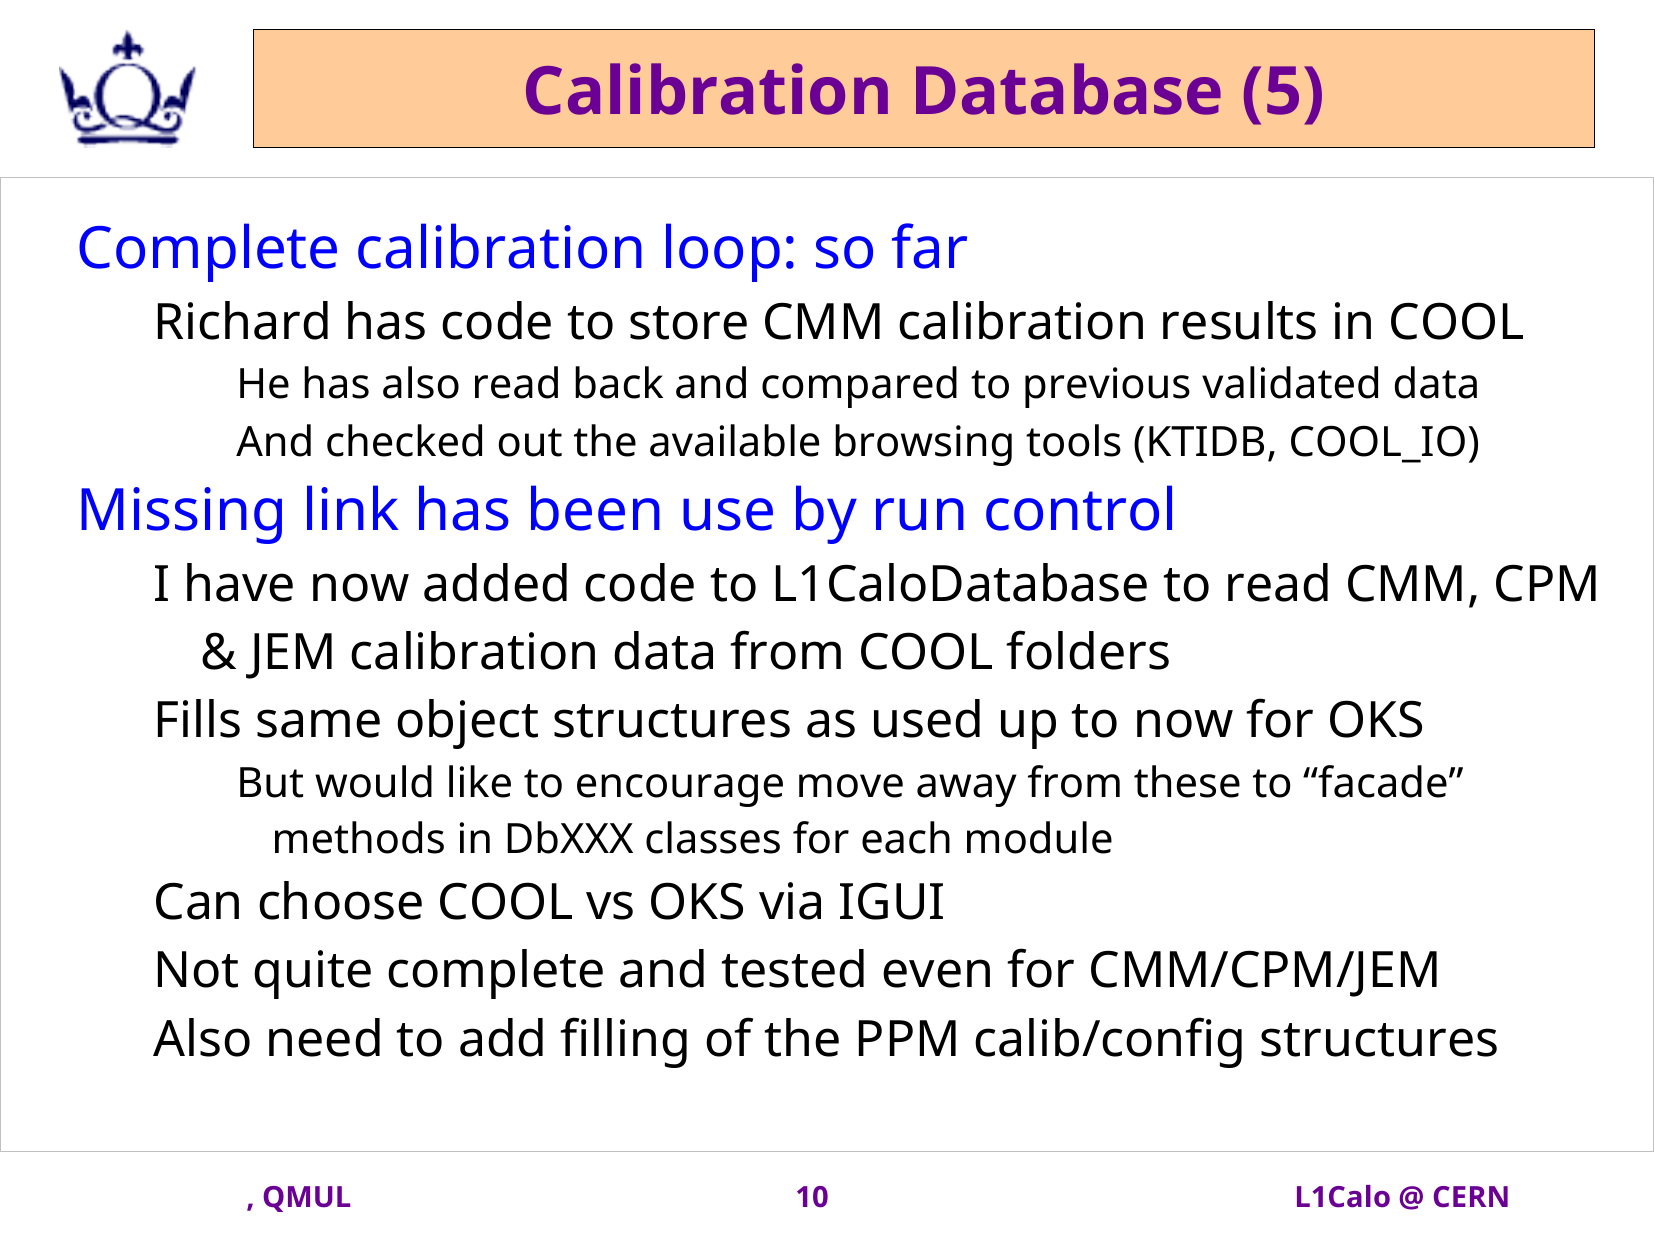

# Calibration Database (5)
Complete calibration loop: so far
Richard has code to store CMM calibration results in COOL
He has also read back and compared to previous validated data
And checked out the available browsing tools (KTIDB, COOL_IO)
Missing link has been use by run control
I have now added code to L1CaloDatabase to read CMM, CPM & JEM calibration data from COOL folders
Fills same object structures as used up to now for OKS
But would like to encourage move away from these to “facade” methods in DbXXX classes for each module
Can choose COOL vs OKS via IGUI
Not quite complete and tested even for CMM/CPM/JEM
Also need to add filling of the PPM calib/config structures